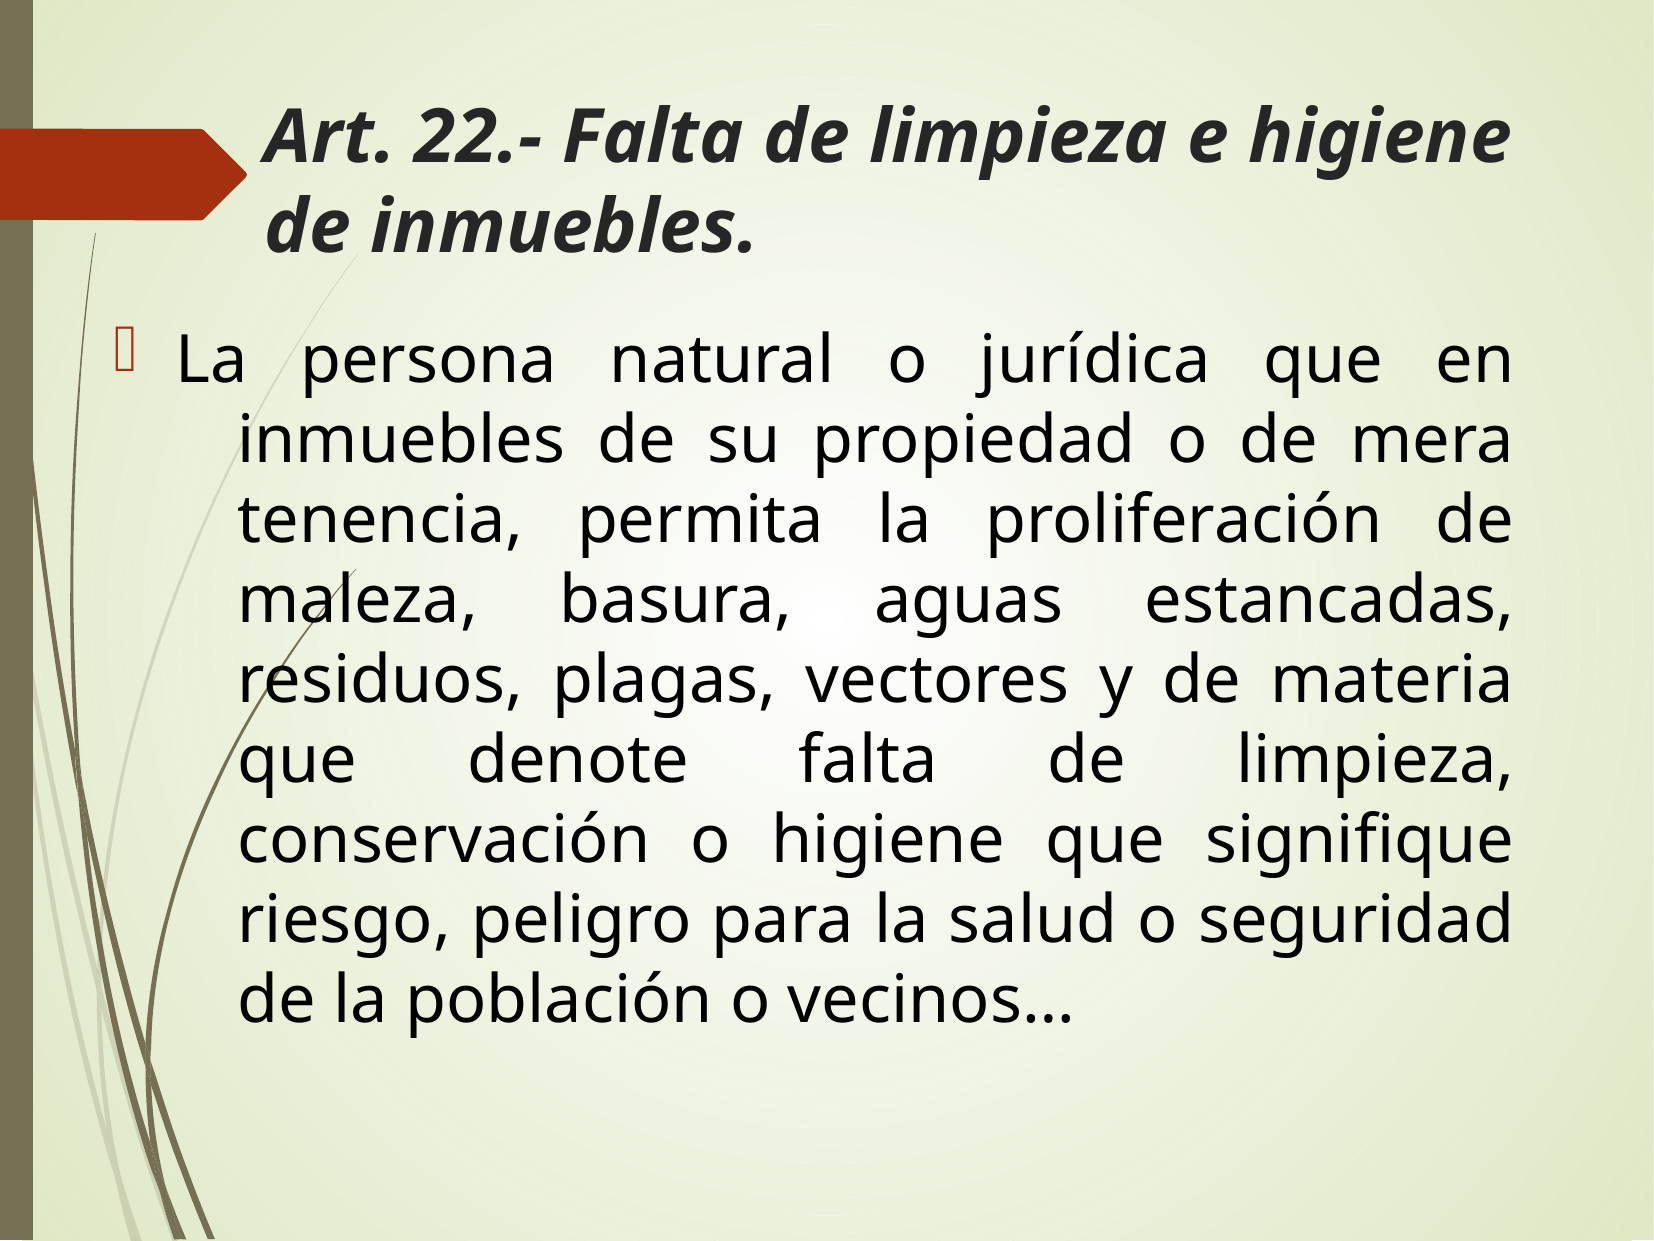

# Art. 22.- Falta de limpieza e higiene de inmuebles.
La persona natural o jurídica que en inmuebles de su propiedad o de mera tenencia, permita la proliferación de maleza, basura, aguas estancadas, residuos, plagas, vectores y de materia que denote falta de limpieza, conservación o higiene que signifique riesgo, peligro para la salud o seguridad de la población o vecinos…